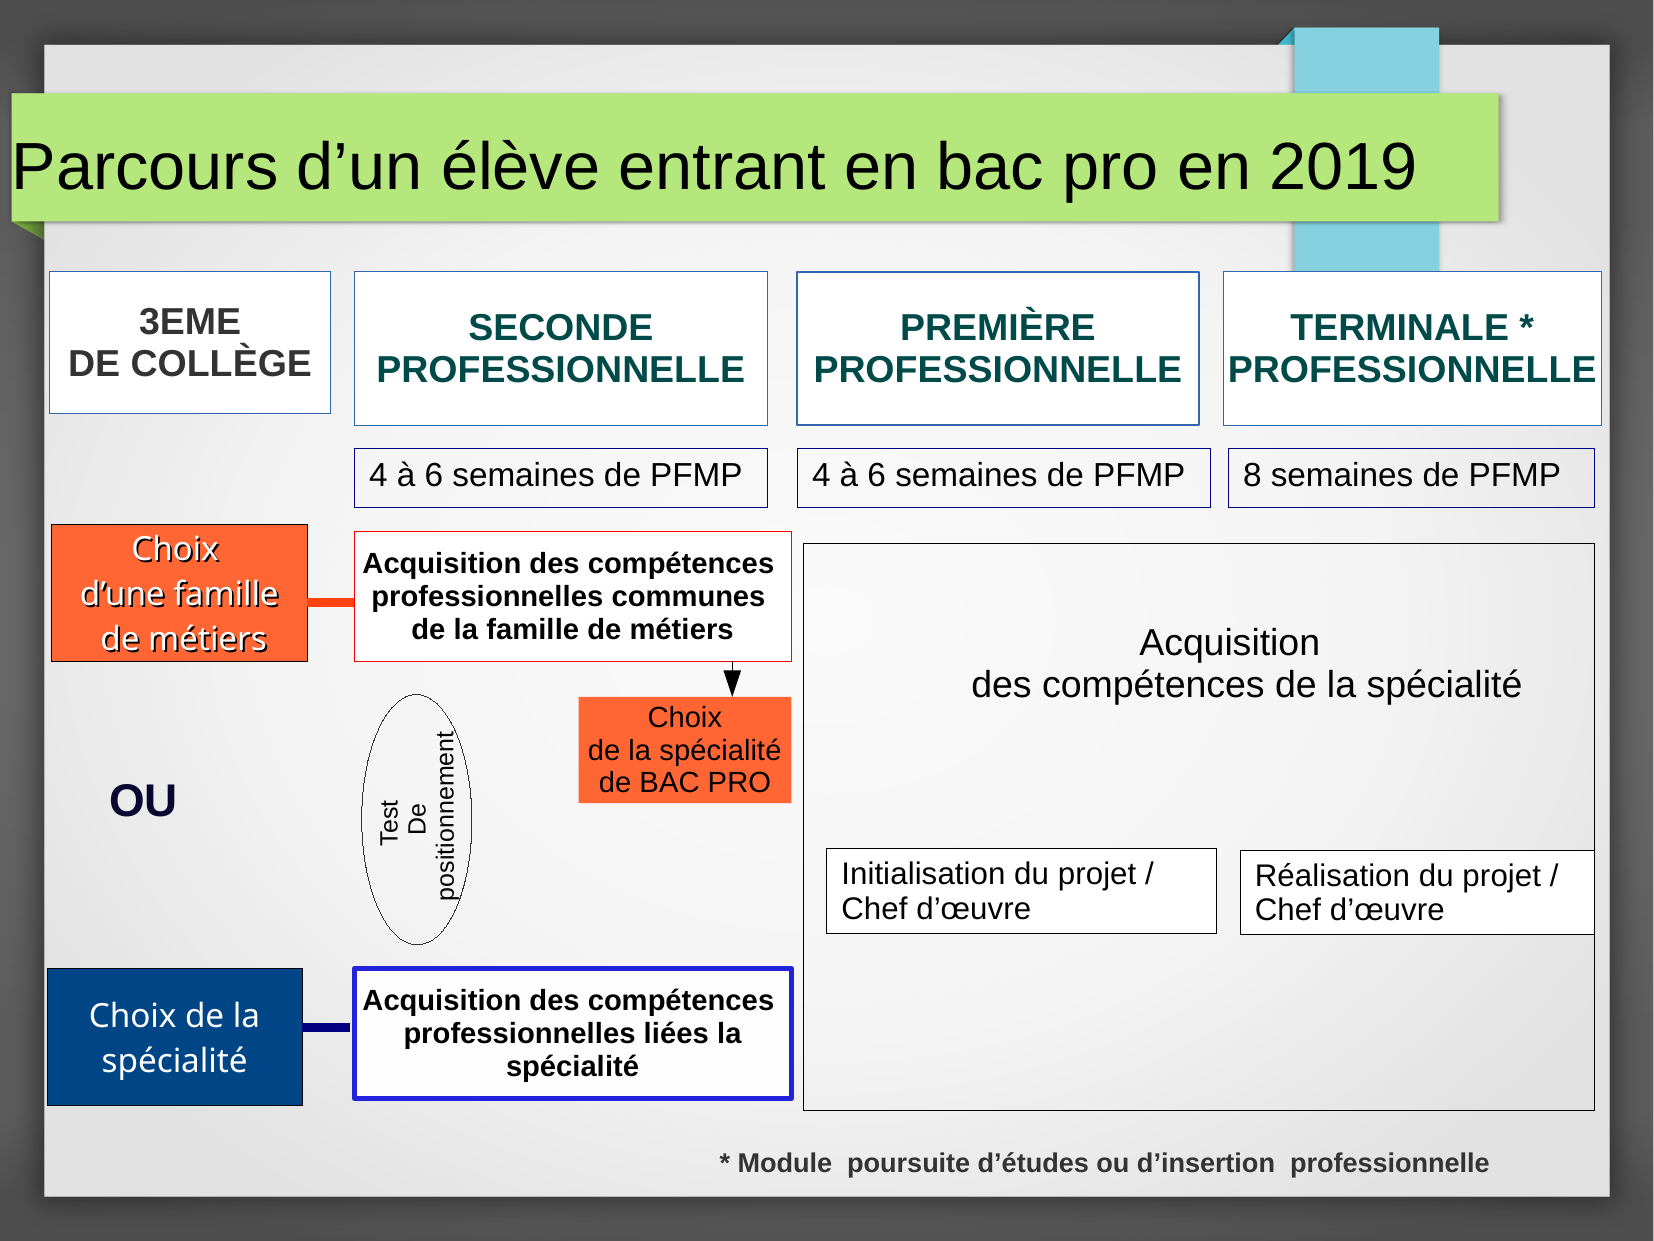

# Parcours d’un élève entrant en bac pro en 2019
3EME
DE COLLÈGE
SECONDE
PROFESSIONNELLE
PREMIÈRE
PROFESSIONNELLE
TERMINALE *
PROFESSIONNELLE
4 à 6 semaines de PFMP
4 à 6 semaines de PFMP
8 semaines de PFMP
Choix
d’une famille
 de métiers
Acquisition des compétences
professionnelles communes
de la famille de métiers
 Acquisition
des compétences de la spécialité
Choix
 de la spécialité
de BAC PRO
Test
De
 positionnement
OU
Initialisation du projet /
Chef d’œuvre
Réalisation du projet /
Chef d’œuvre
Choix de la
spécialité
Acquisition des compétences
professionnelles liées la
spécialité
* Module poursuite d’études ou d’insertion professionnelle